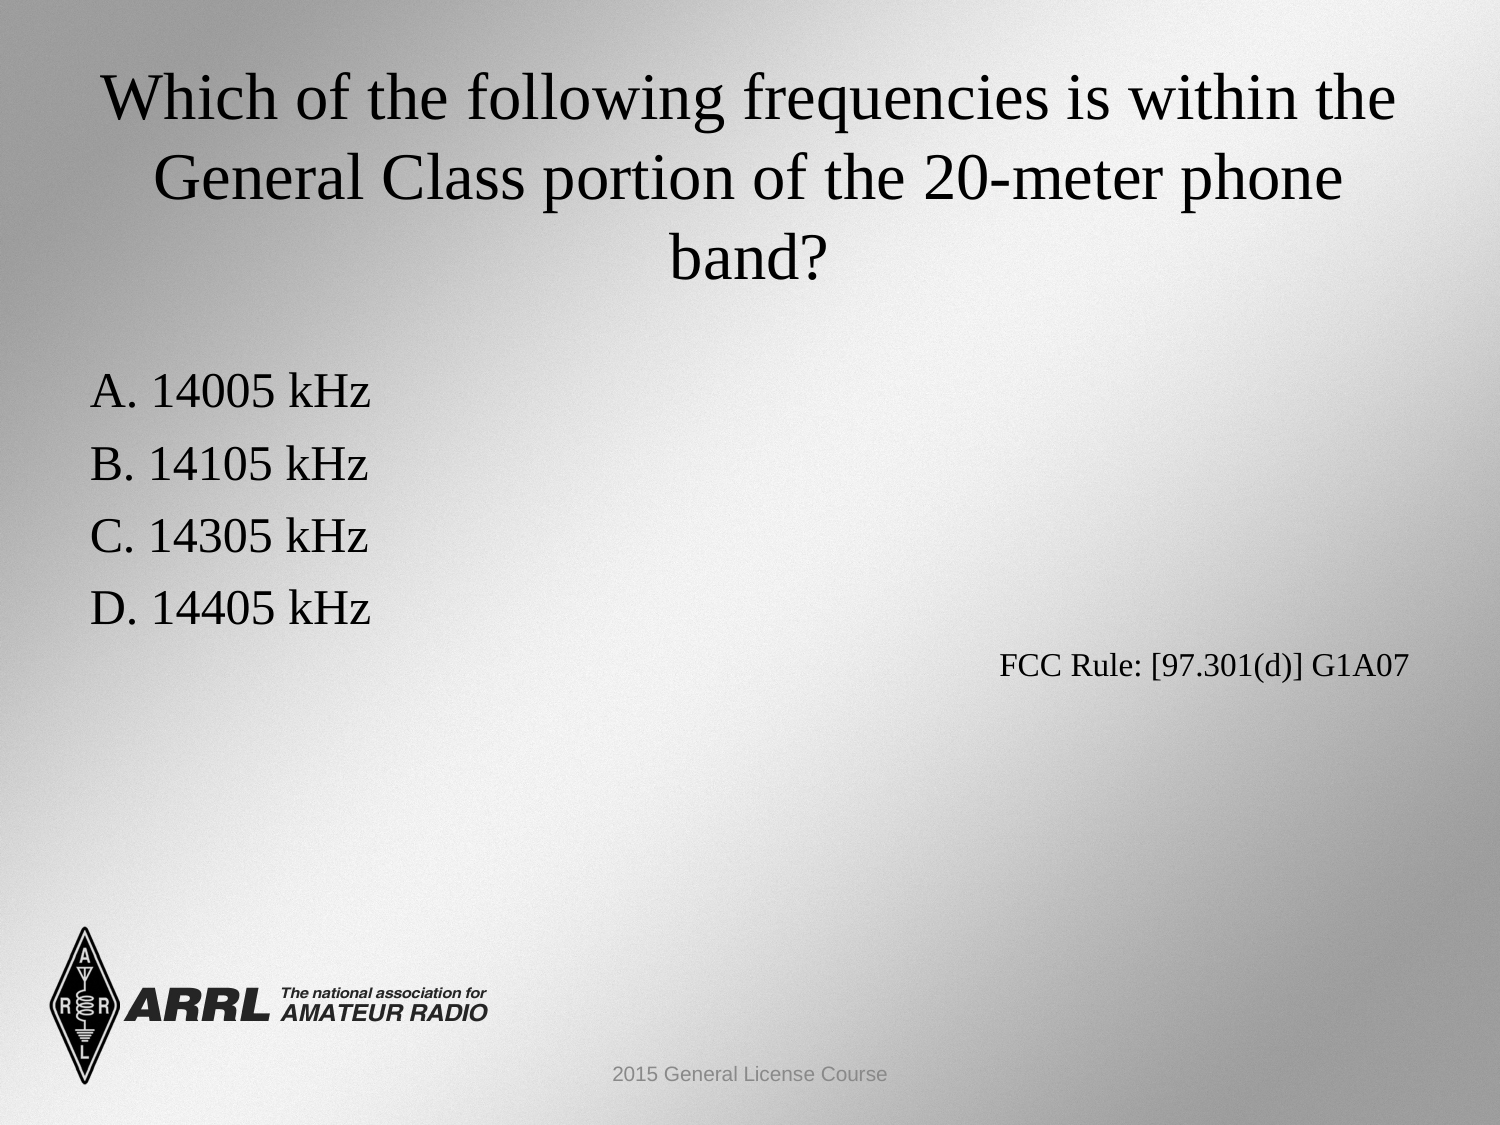

# Which of the following frequencies is within the General Class portion of the 20-meter phone band?
A. 14005 kHz
B. 14105 kHz
C. 14305 kHz
D. 14405 kHz
FCC Rule: [97.301(d)] G1A07
2015 General License Course